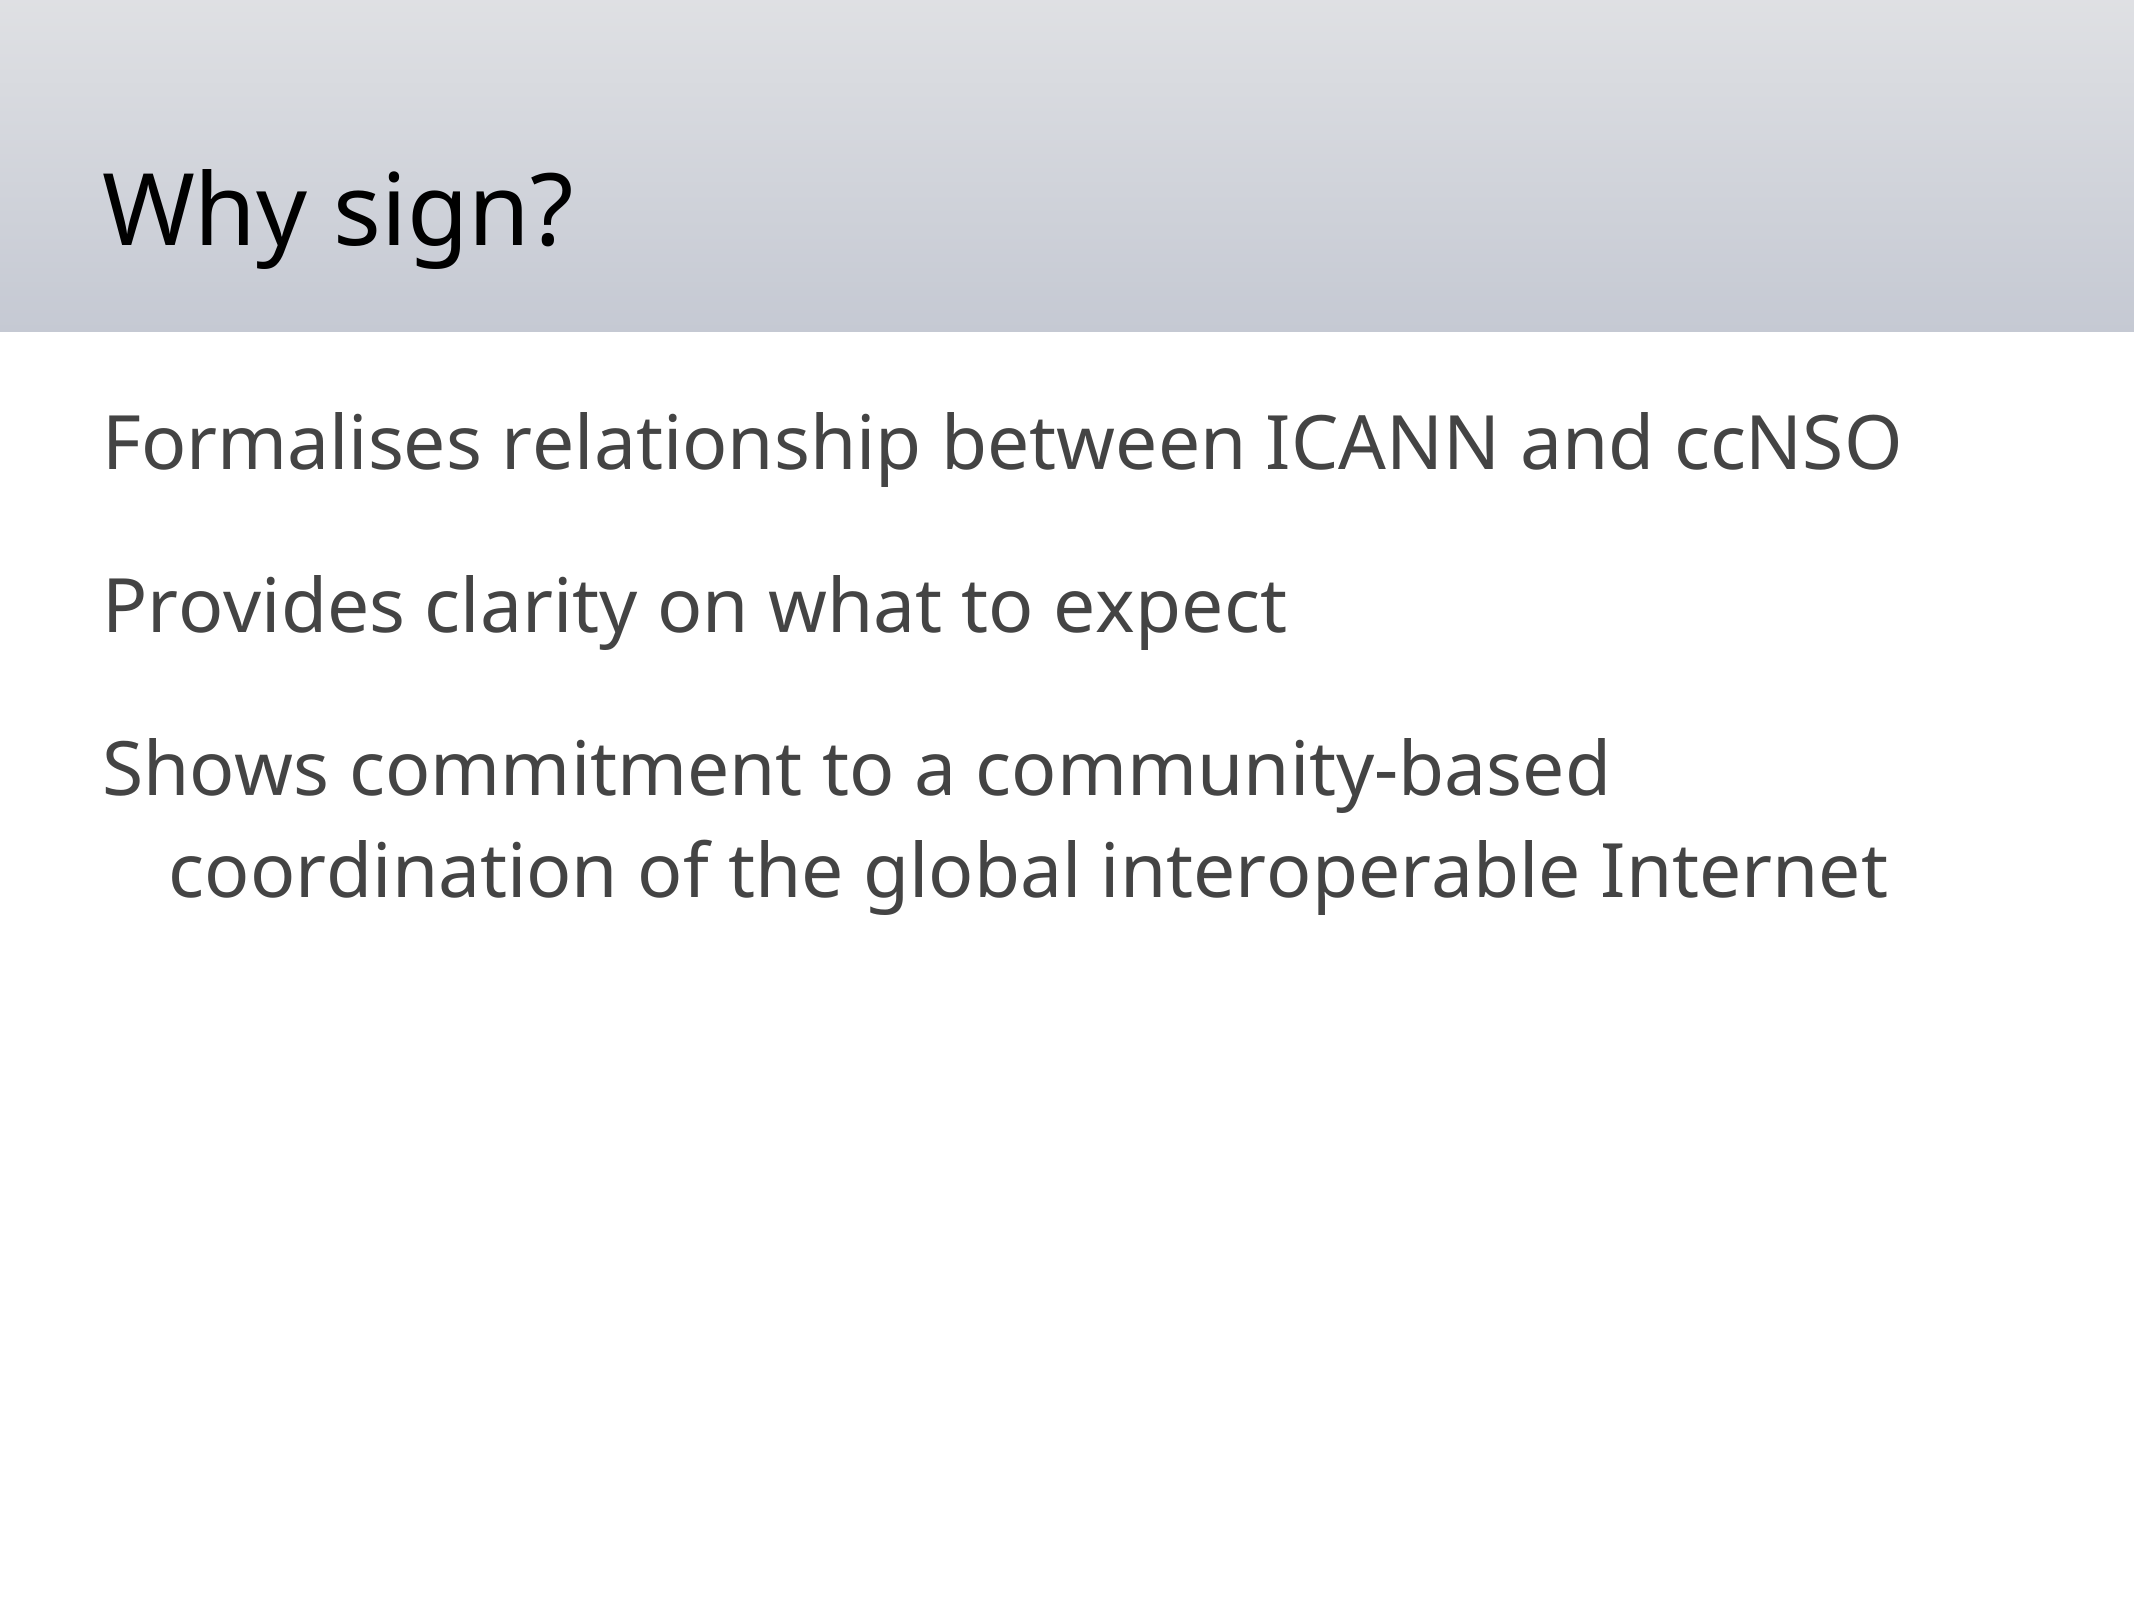

# Why sign?
Formalises relationship between ICANN and ccNSO
Provides clarity on what to expect
Shows commitment to a community-based coordination of the global interoperable Internet